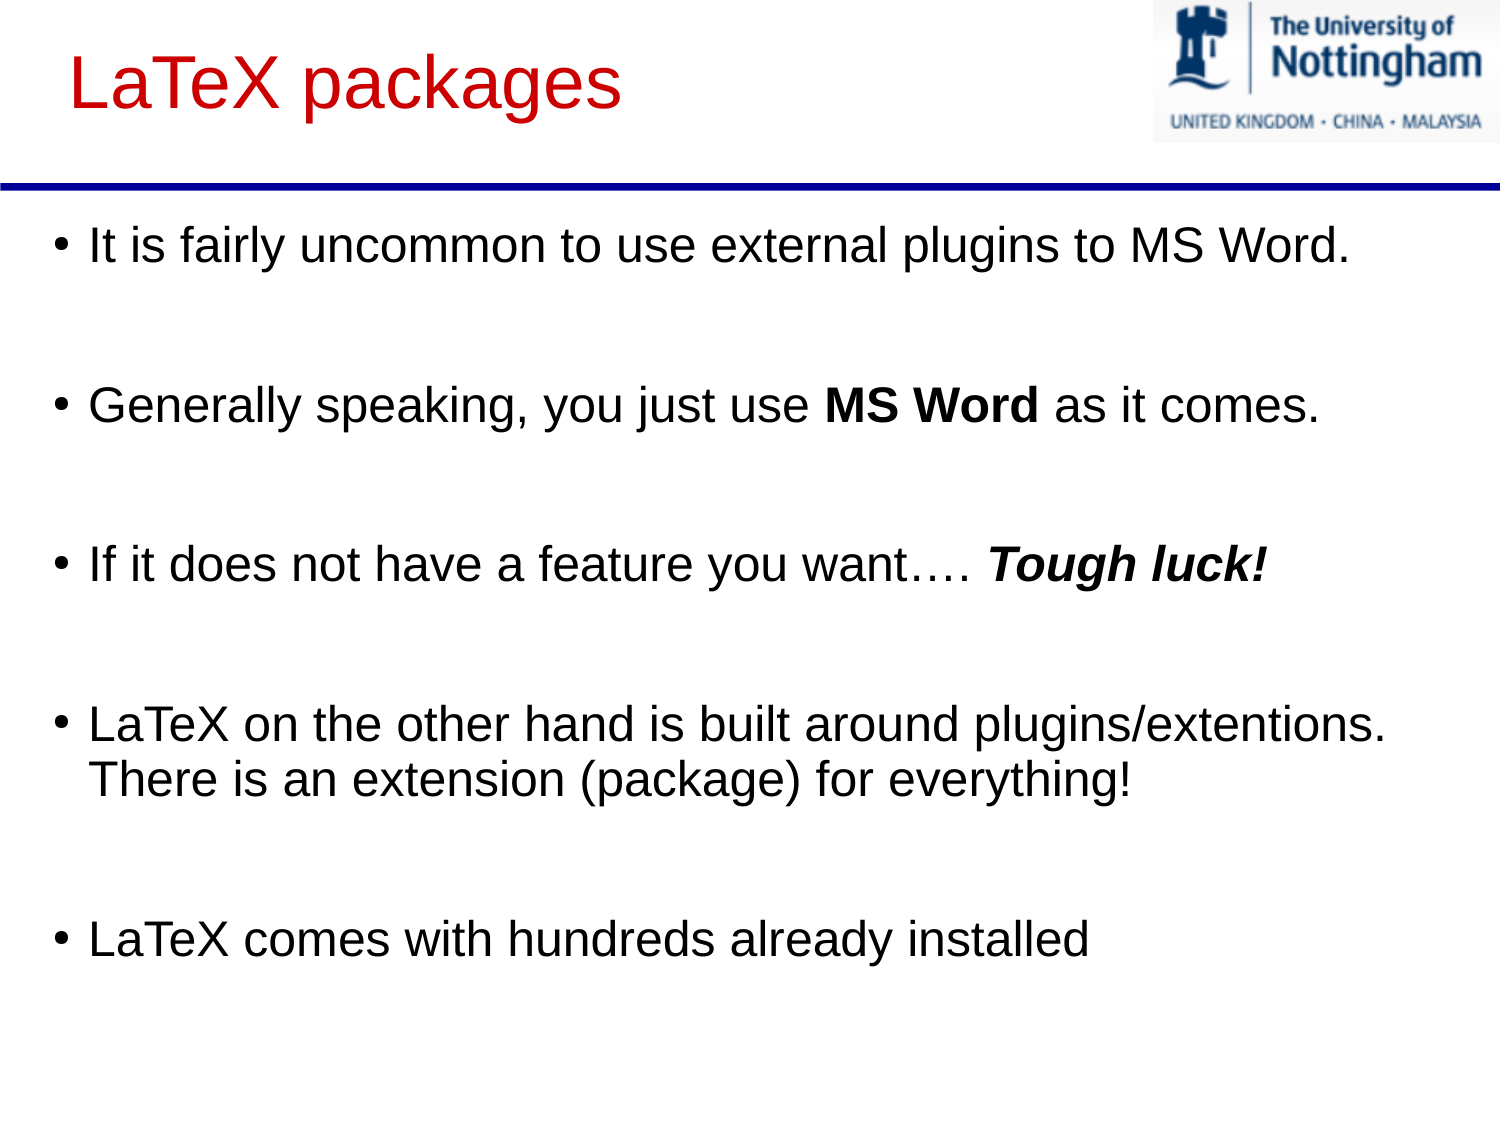

LaTeX packages
It is fairly uncommon to use external plugins to MS Word.
Generally speaking, you just use MS Word as it comes.
If it does not have a feature you want…. Tough luck!
LaTeX on the other hand is built around plugins/extentions. There is an extension (package) for everything!
LaTeX comes with hundreds already installed